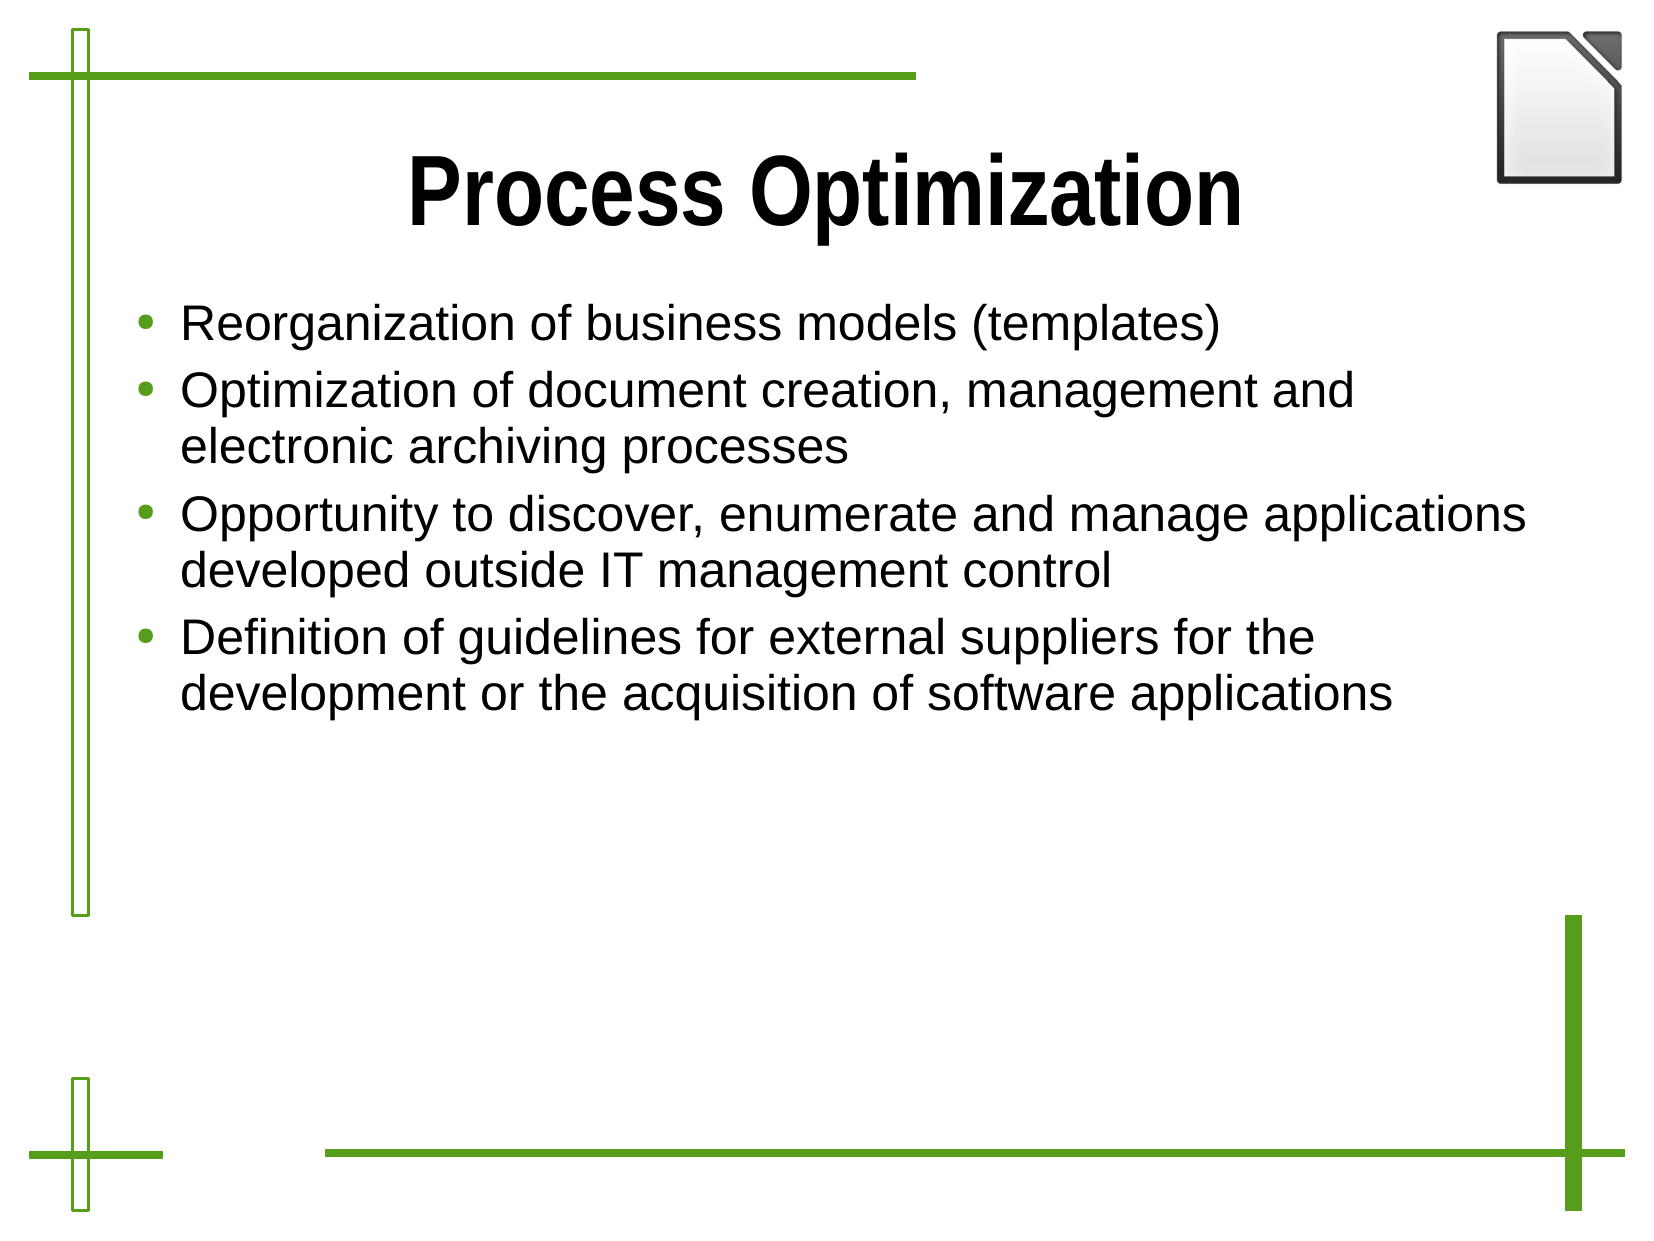

# Process Optimization
Reorganization of business models (templates)
Optimization of document creation, management and electronic archiving processes
Opportunity to discover, enumerate and manage applications developed outside IT management control
Definition of guidelines for external suppliers for the development or the acquisition of software applications